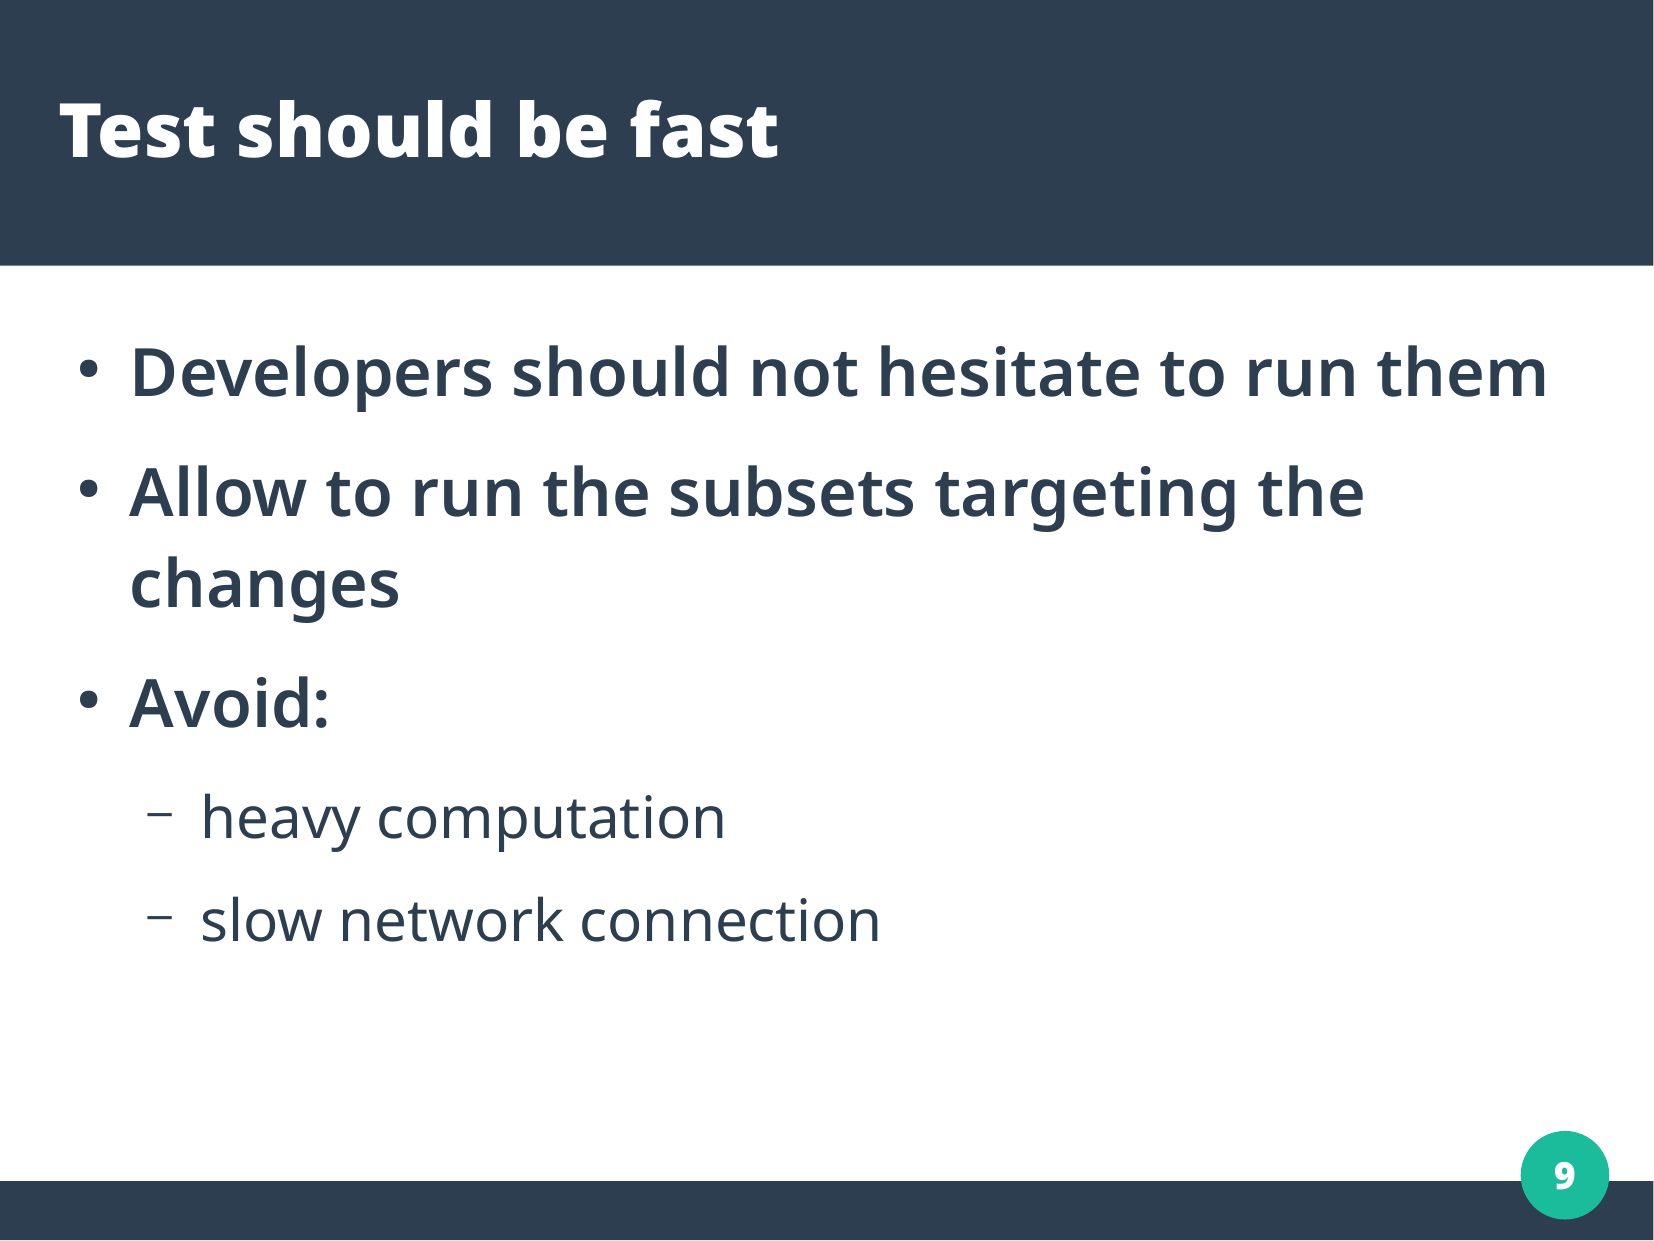

# Test should be fast
Developers should not hesitate to run them
Allow to run the subsets targeting the changes
Avoid:
heavy computation
slow network connection
9